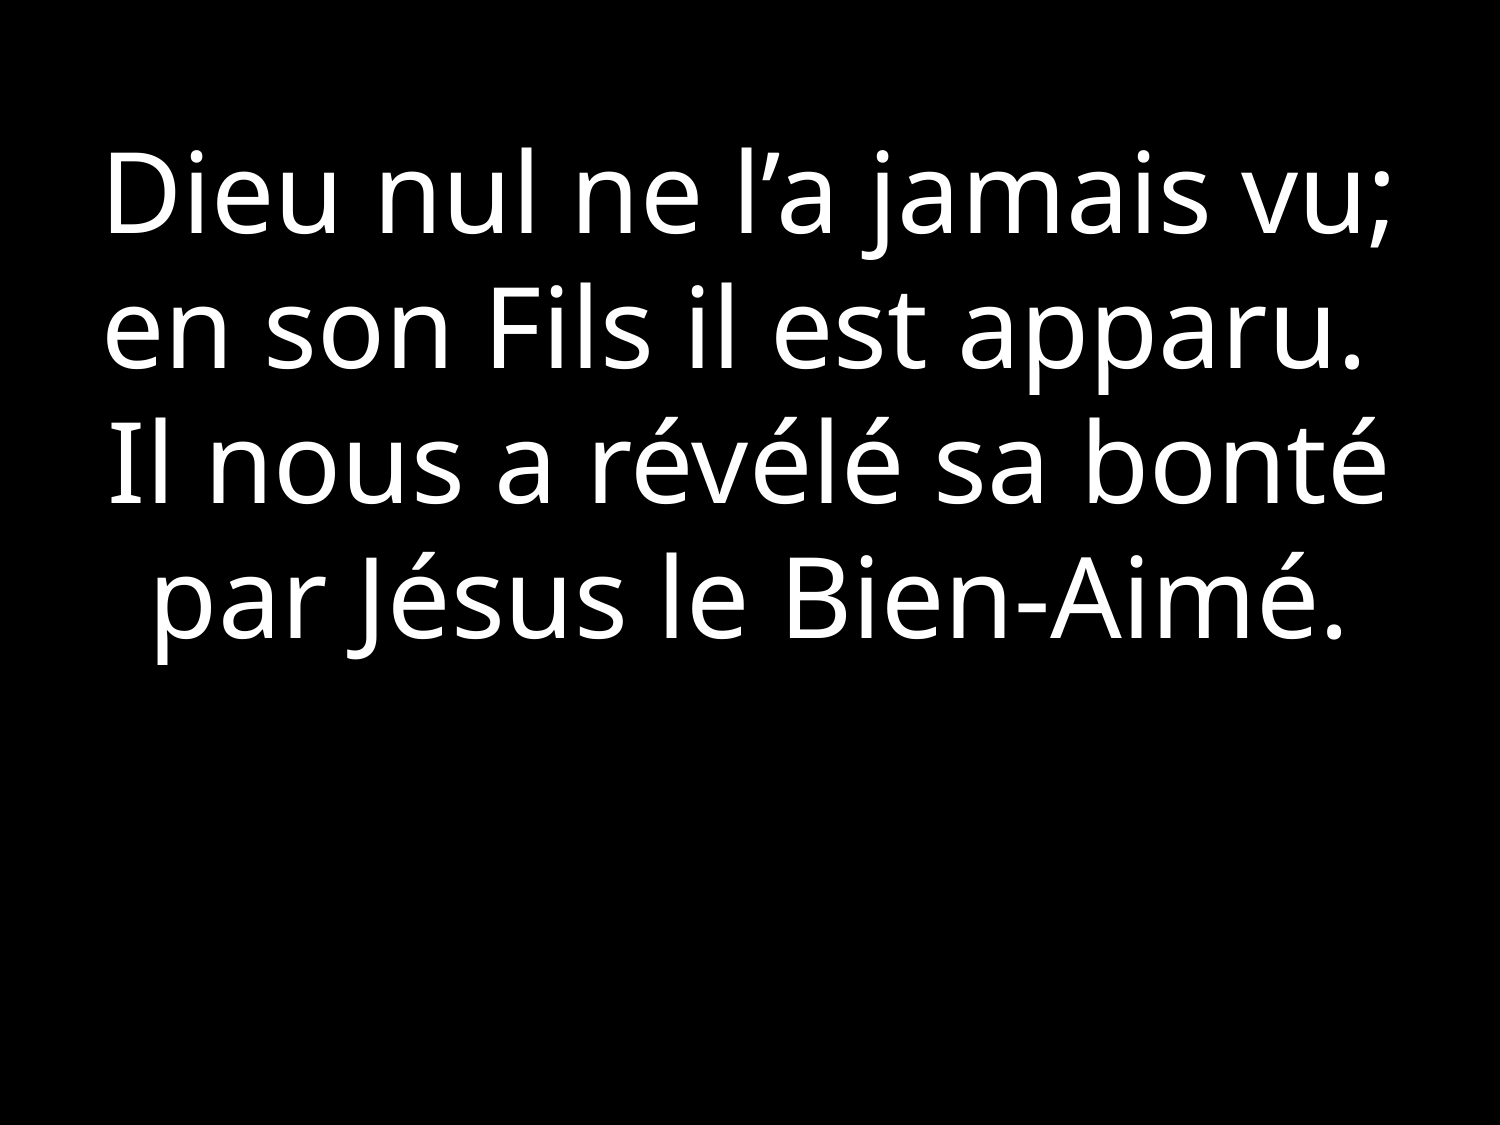

#
Dieu nul ne l’a jamais vu; en son Fils il est apparu. Il nous a révélé sa bonté par Jésus le Bien-Aimé.